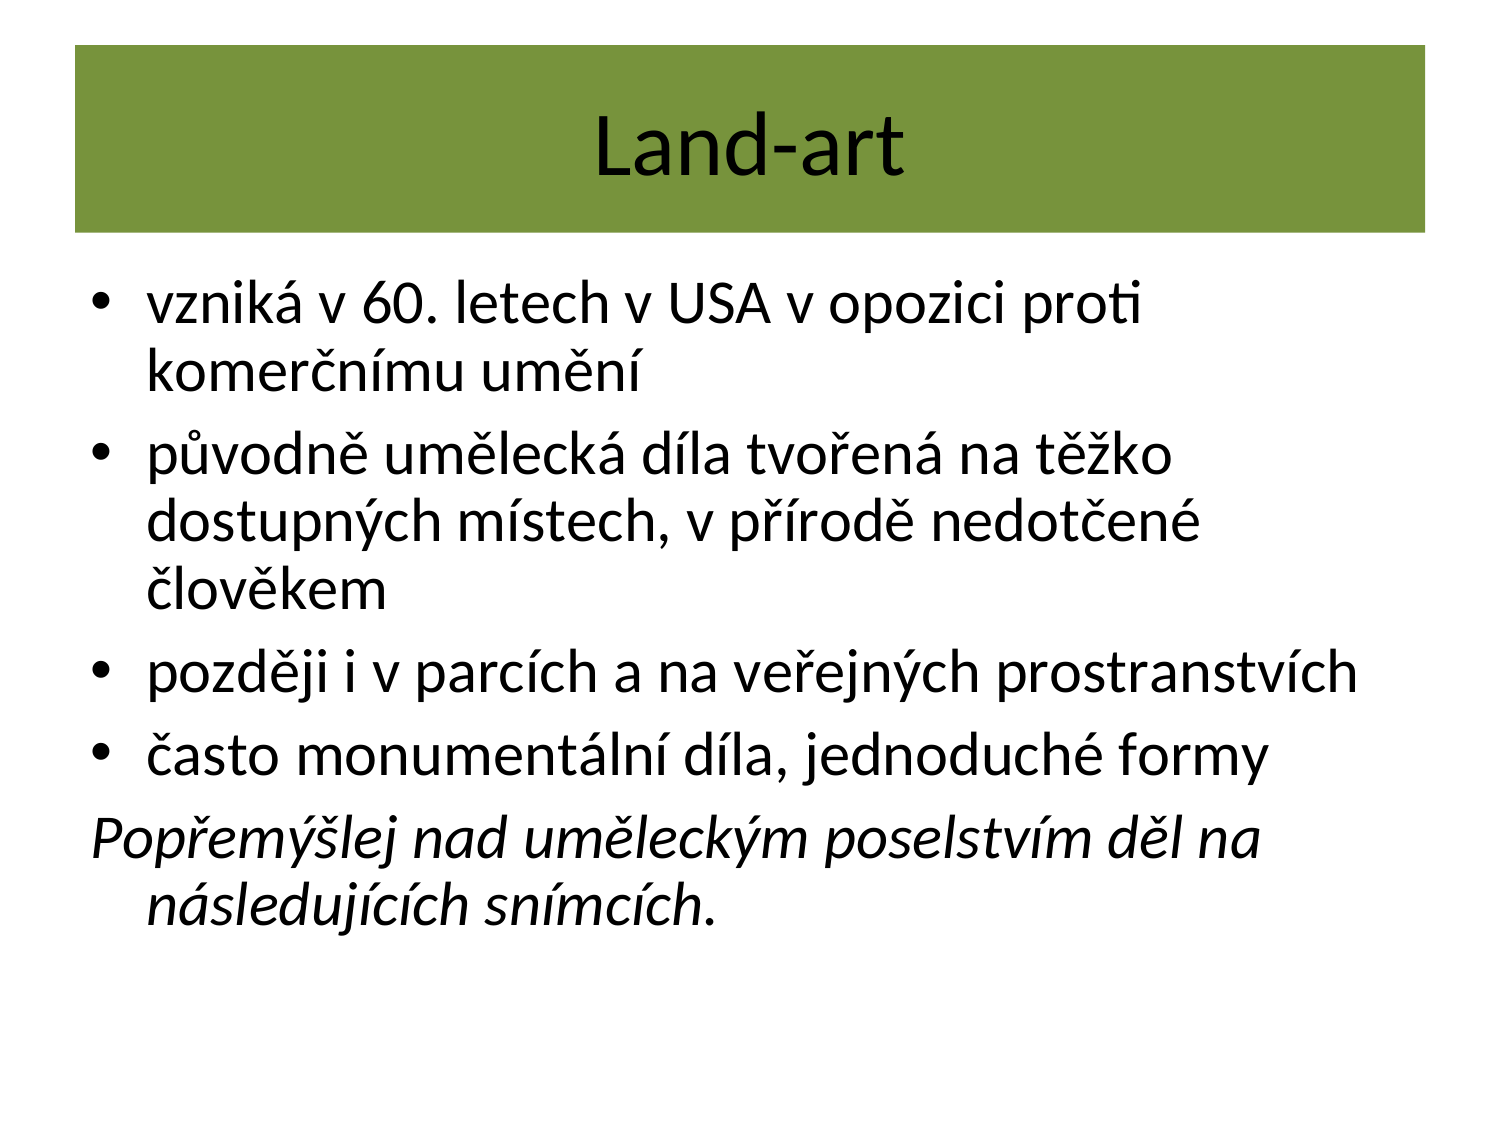

# Land-art
vzniká v 60. letech v USA v opozici proti komerčnímu umění
původně umělecká díla tvořená na těžko dostupných místech, v přírodě nedotčené člověkem
později i v parcích a na veřejných prostranstvích
často monumentální díla, jednoduché formy
Popřemýšlej nad uměleckým poselstvím děl na následujících snímcích.